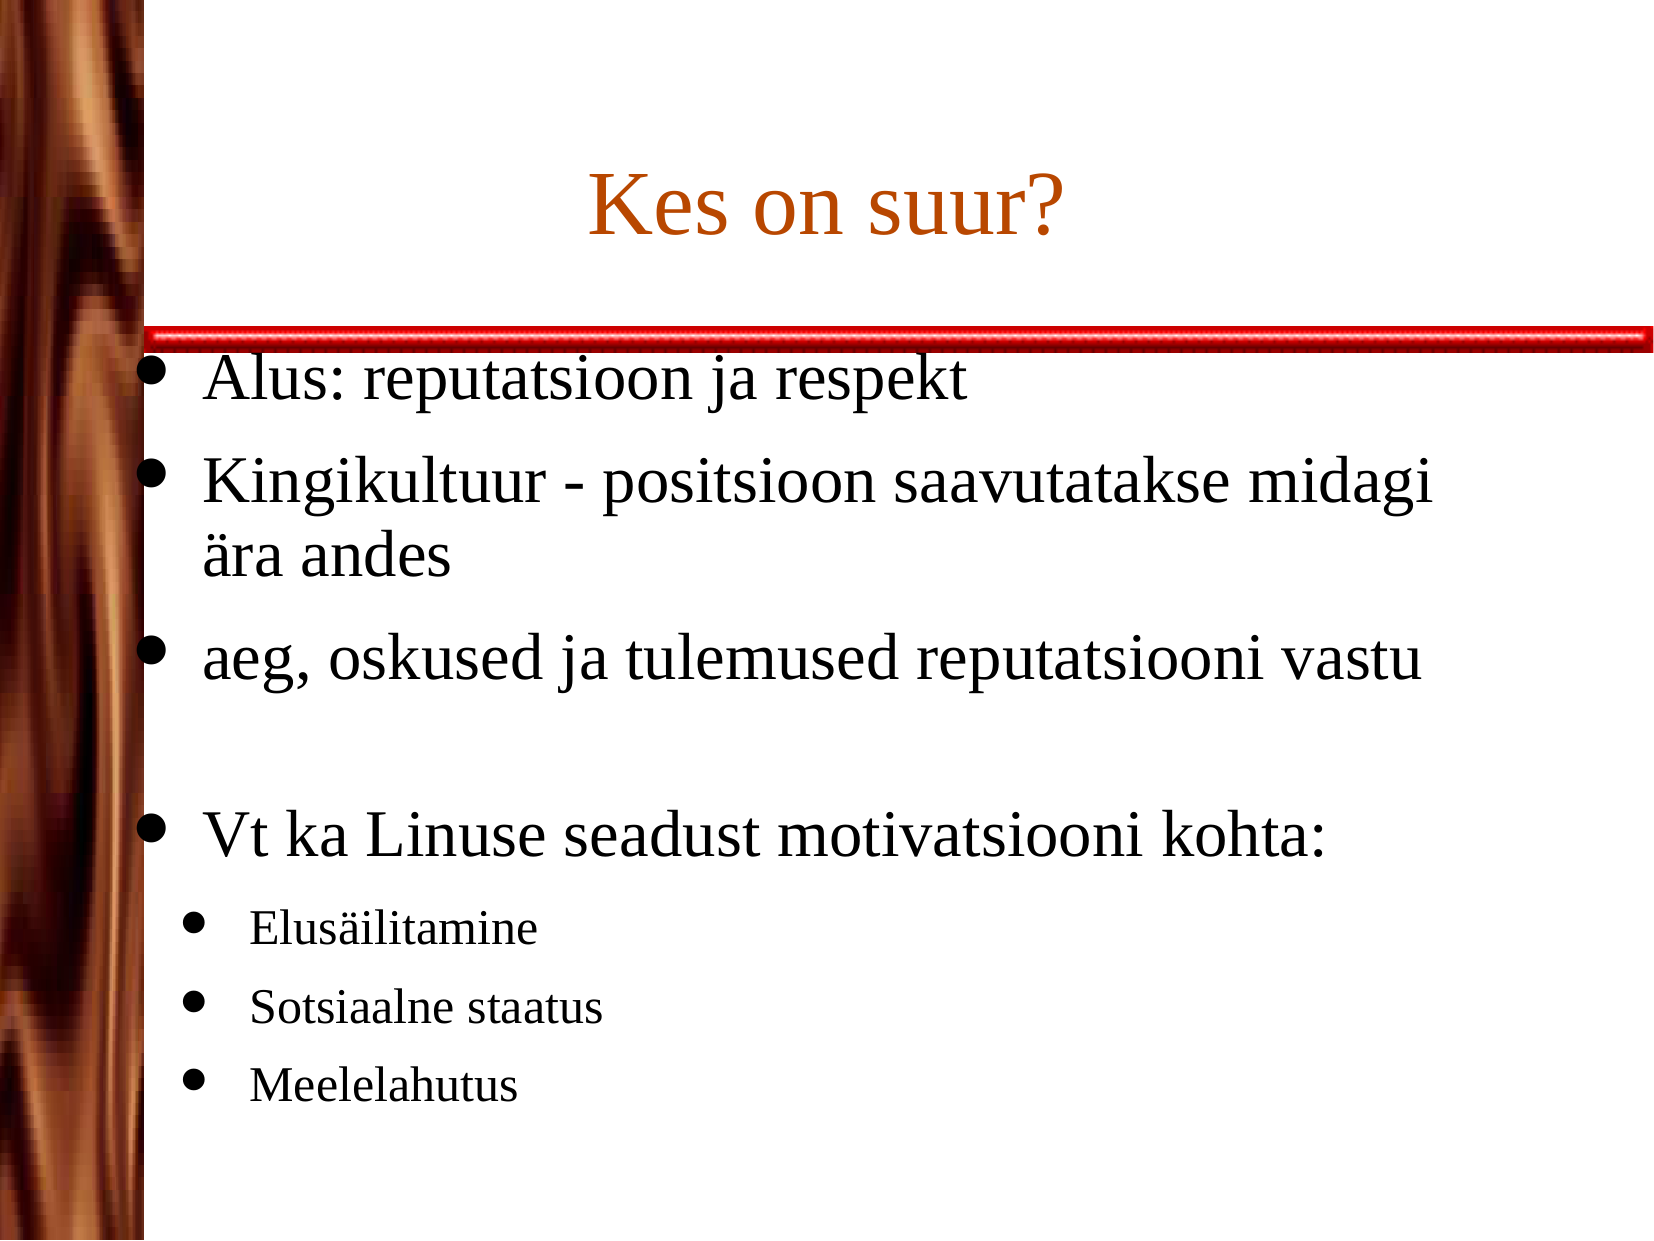

# Kes on suur?
Alus: reputatsioon ja respekt
Kingikultuur - positsioon saavutatakse midagi ära andes
aeg, oskused ja tulemused reputatsiooni vastu
Vt ka Linuse seadust motivatsiooni kohta:
Elusäilitamine
Sotsiaalne staatus
Meelelahutus